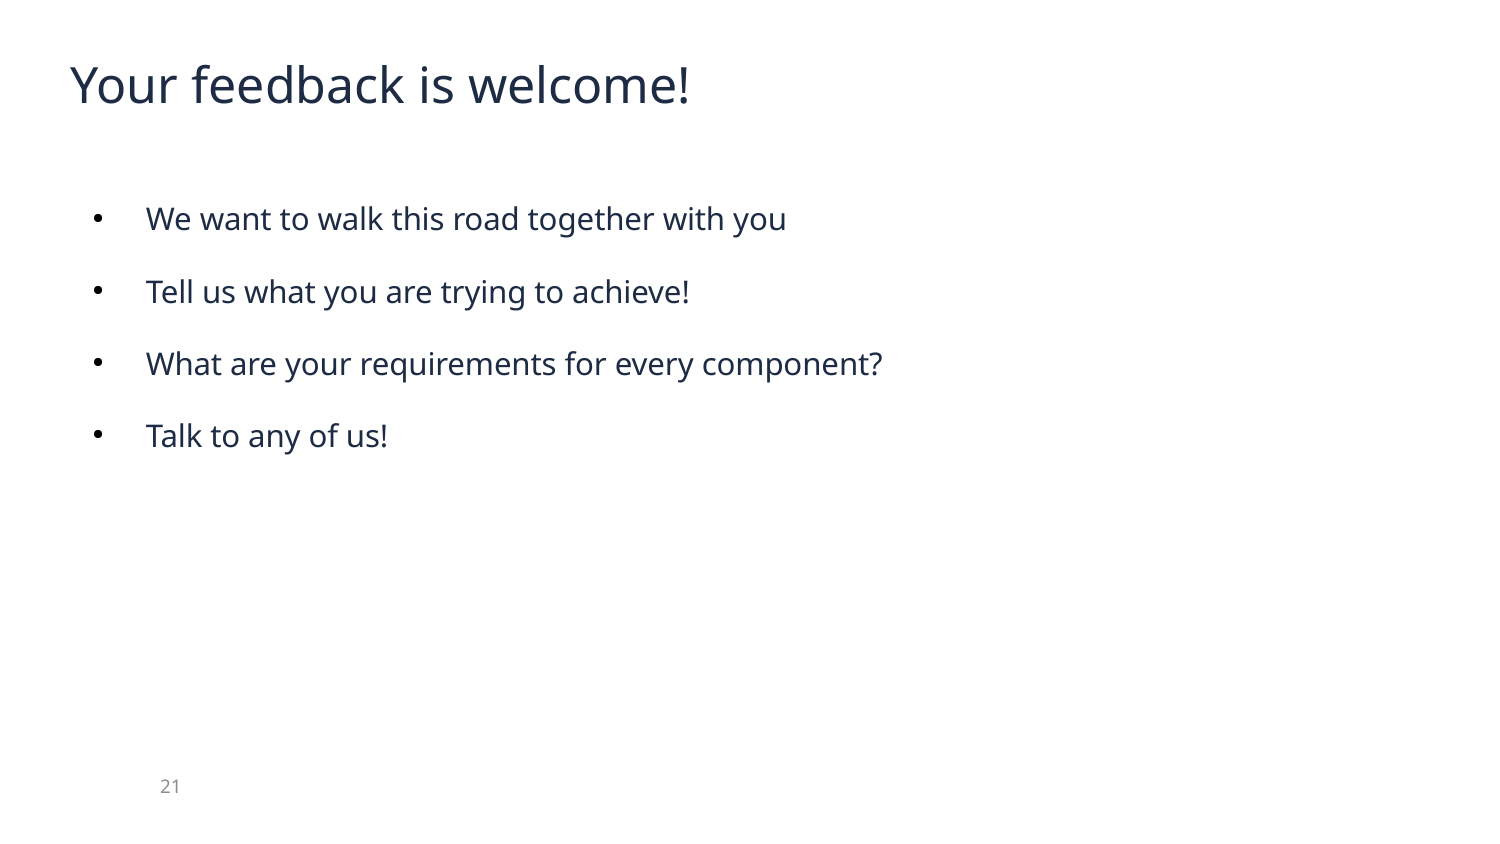

# Your feedback is welcome!
We want to walk this road together with you
Tell us what you are trying to achieve!
What are your requirements for every component?
Talk to any of us!